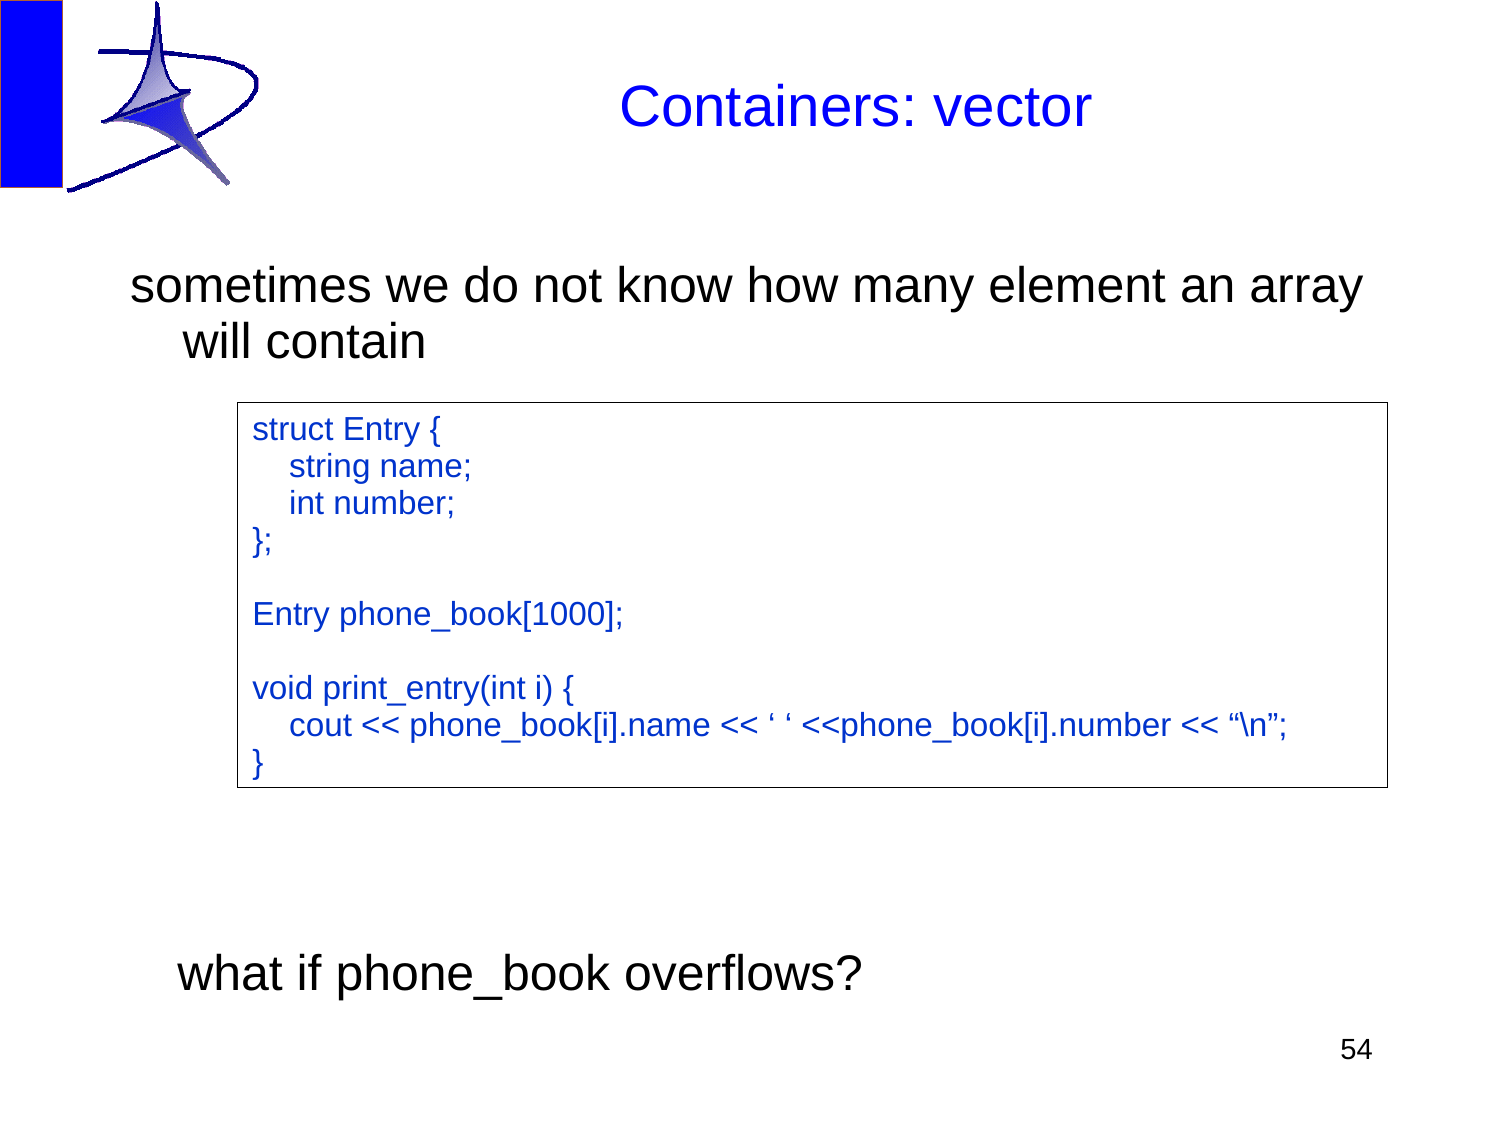

# Containers: vector
sometimes we do not know how many element an array will contain
struct Entry {
 string name;
 int number;
};
Entry phone_book[1000];
void print_entry(int i) {
 cout << phone_book[i].name << ‘ ‘ <<phone_book[i].number << “\n”;
}
what if phone_book overflows?
54